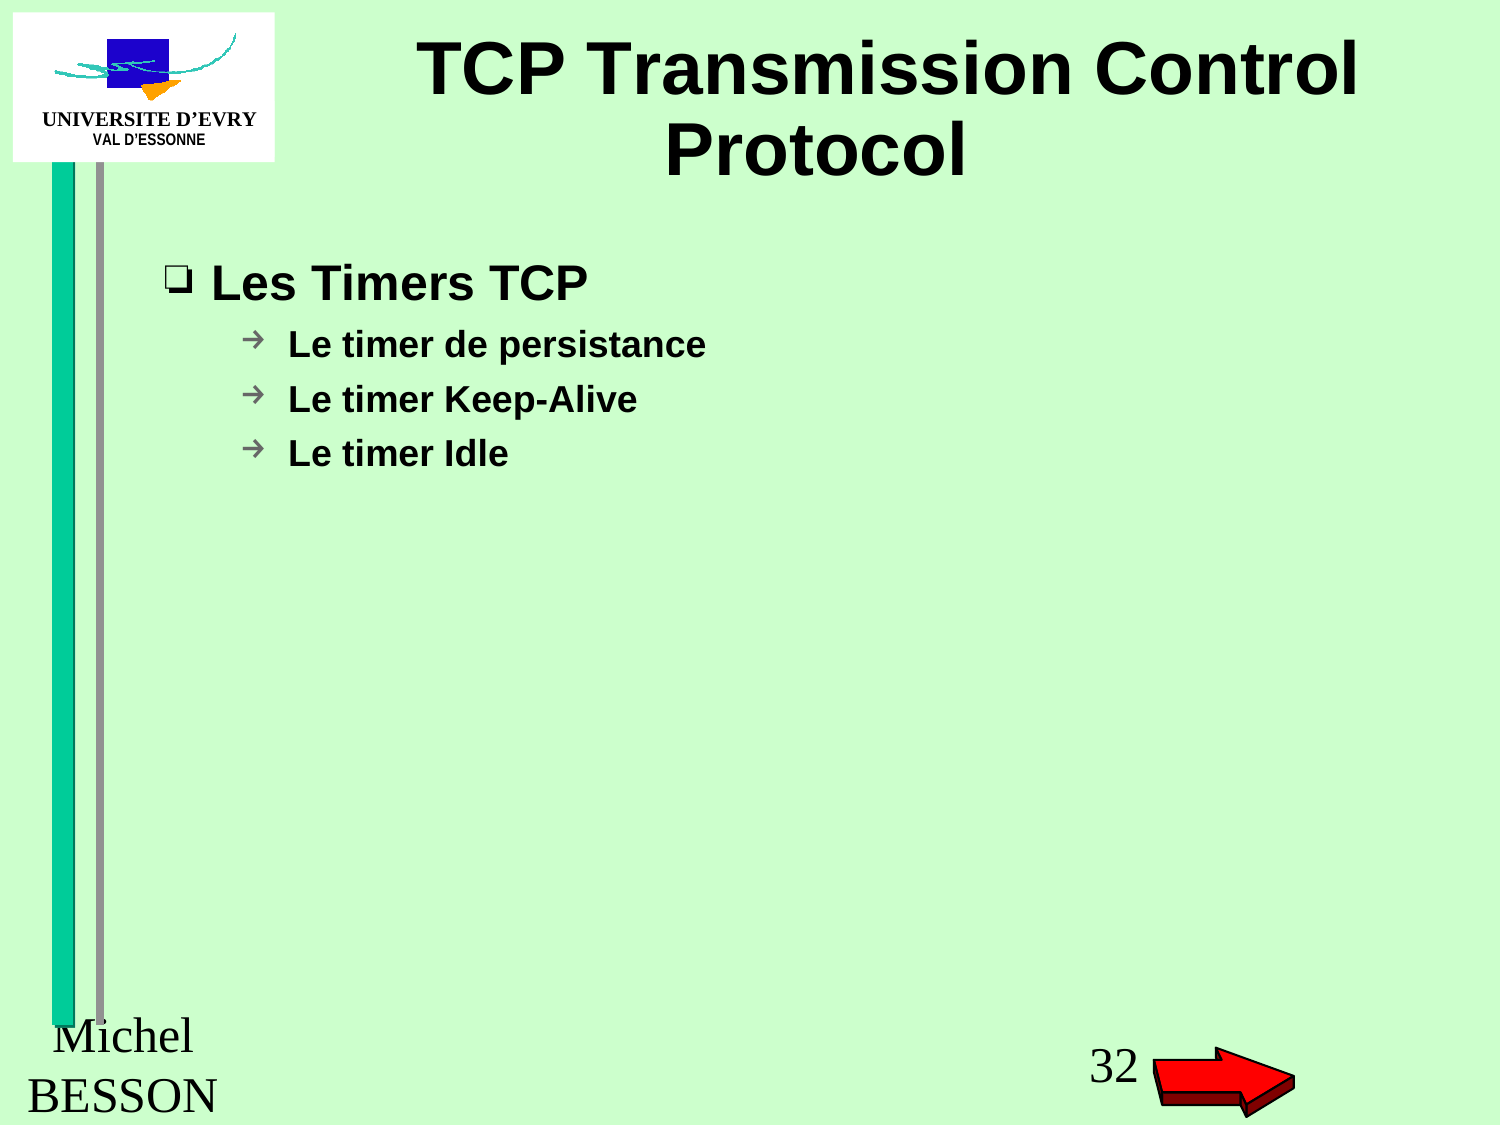

# TCP Transmission Control Protocol
Les Timers TCP
 Le timer de persistance
 Le timer Keep-Alive
 Le timer Idle
32